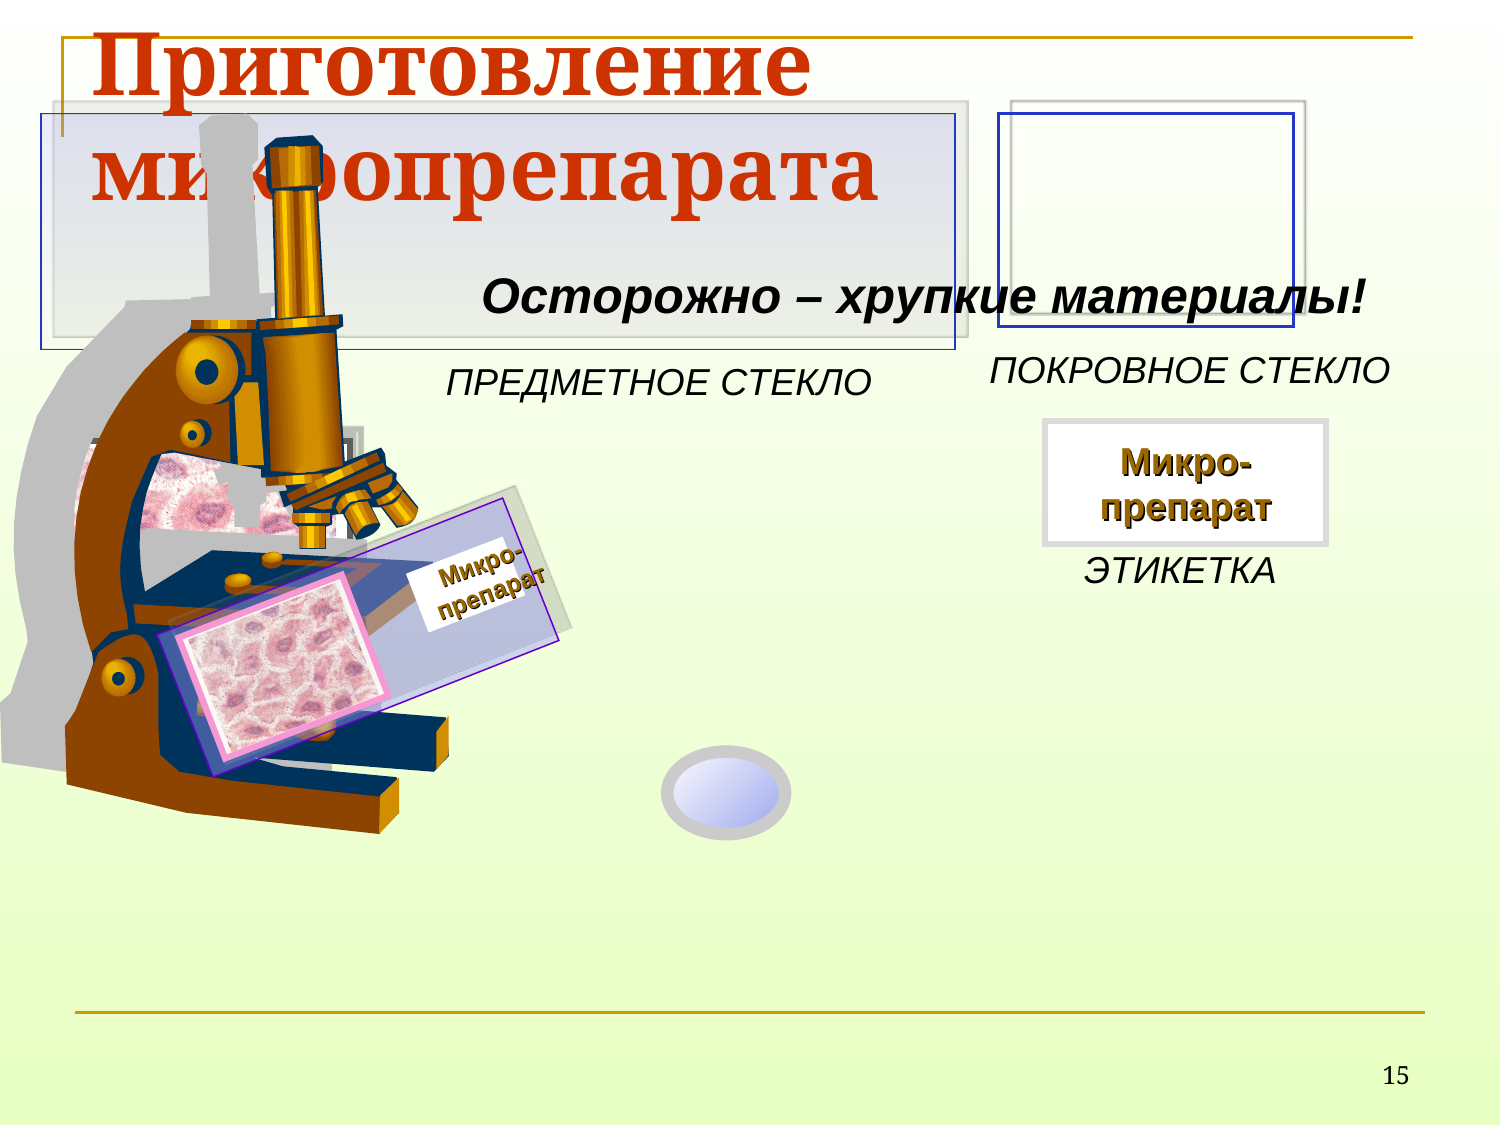

Приготовление микропрепарата
Осторожно – хрупкие материалы!
ПОКРОВНОЕ СТЕКЛО
ПРЕДМЕТНОЕ СТЕКЛО
Микро-
препарат
ЭТИКЕТКА
Микро-
препарат
СРЕЗ ТКАНИ
15